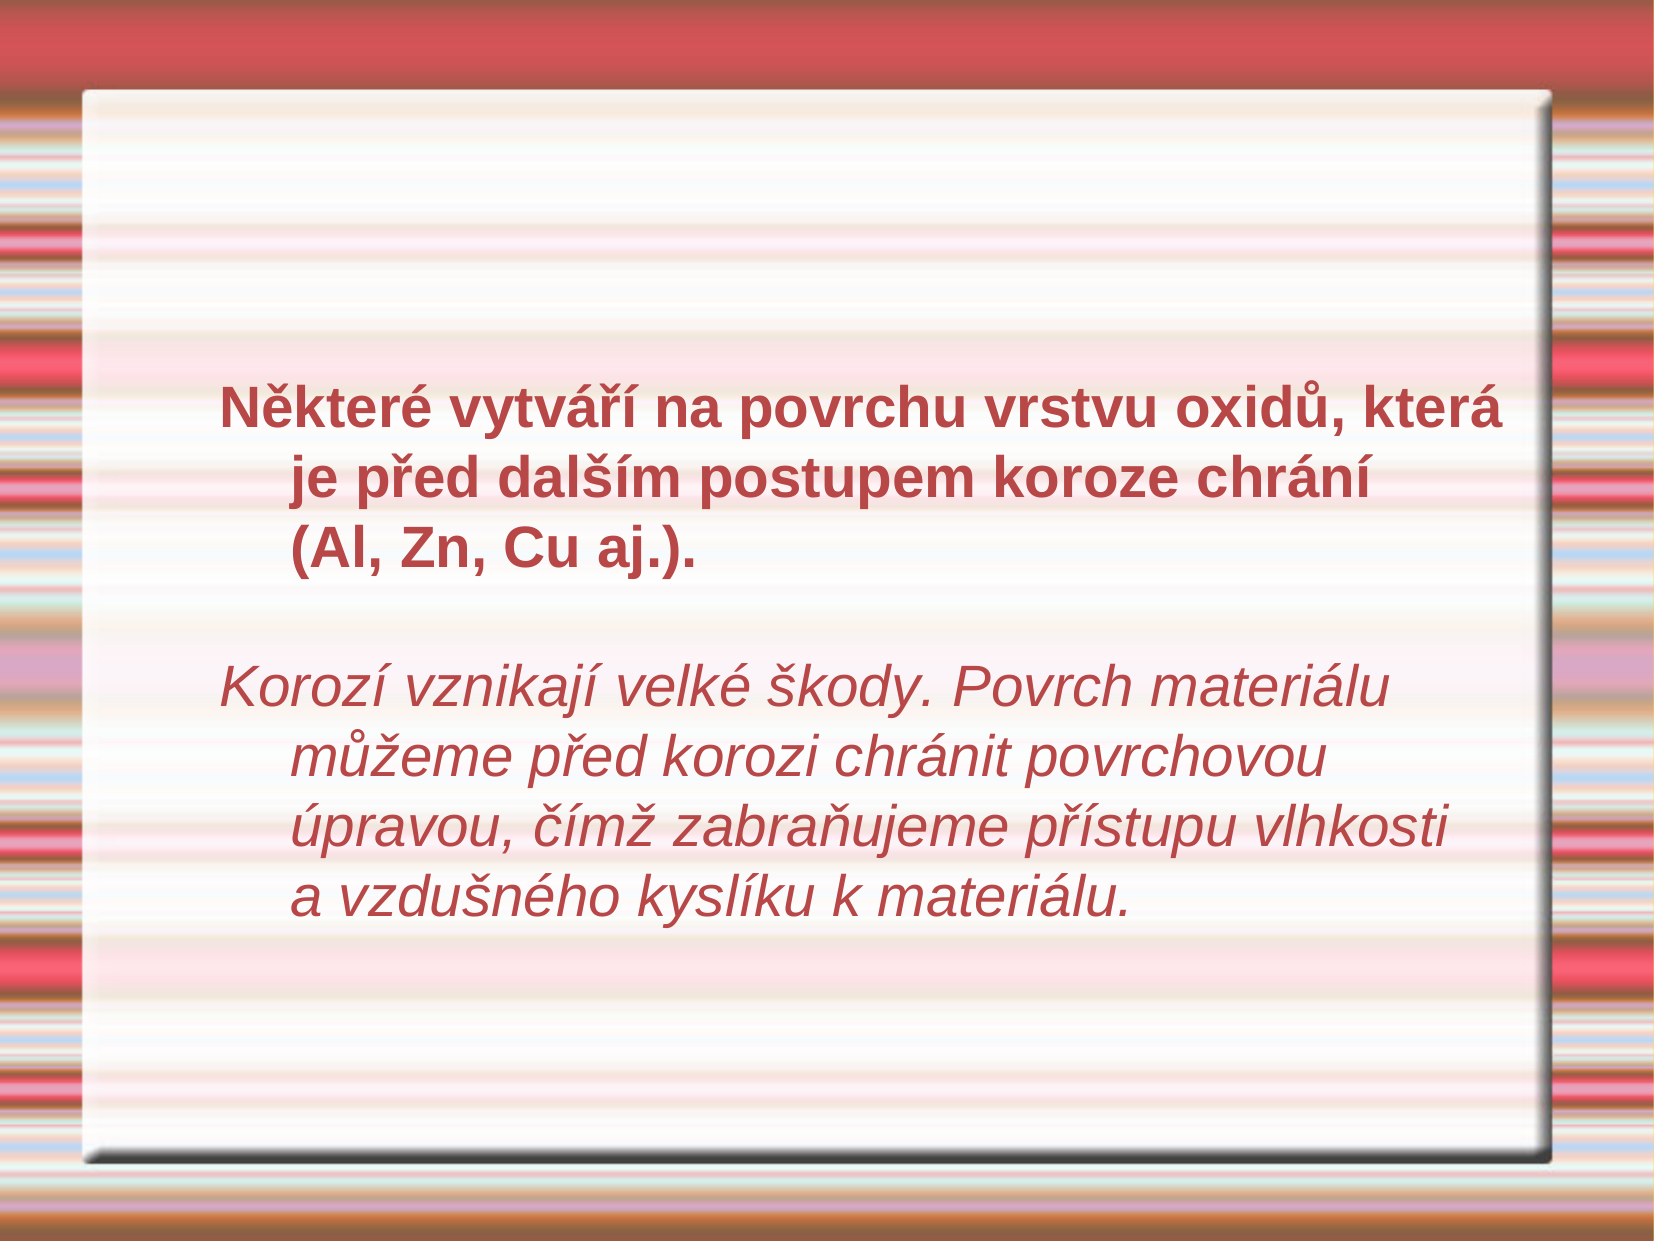

# Některé vytváří na povrchu vrstvu oxidů, která je před dalším postupem koroze chrání (Al, Zn, Cu aj.).
Korozí vznikají velké škody. Povrch materiálu můžeme před korozi chránit povrchovou úpravou, čímž zabraňujeme přístupu vlhkosti a vzdušného kyslíku k materiálu.